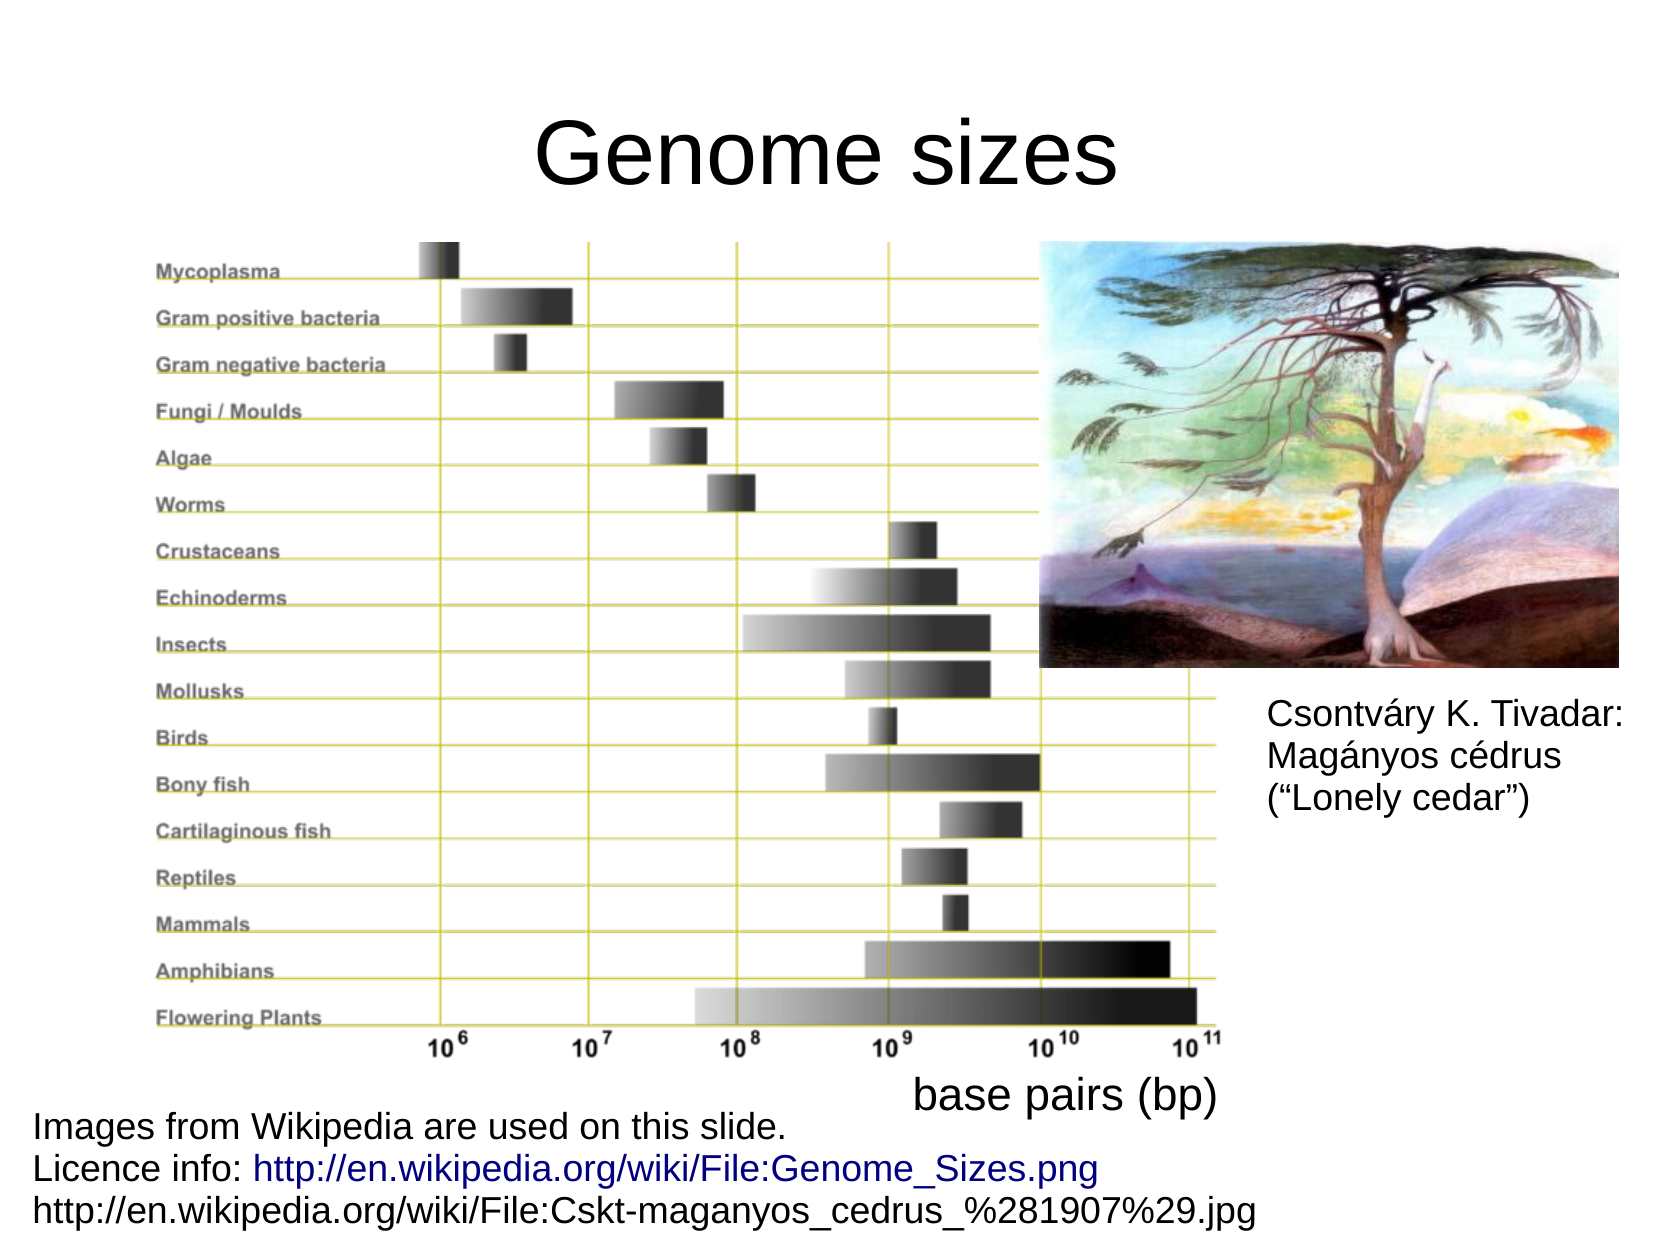

# Genome sizes
Csontváry K. Tivadar:
Magányos cédrus
(“Lonely cedar”)
base pairs (bp)
Images from Wikipedia are used on this slide.
Licence info: http://en.wikipedia.org/wiki/File:Genome_Sizes.png
http://en.wikipedia.org/wiki/File:Cskt-maganyos_cedrus_%281907%29.jpg